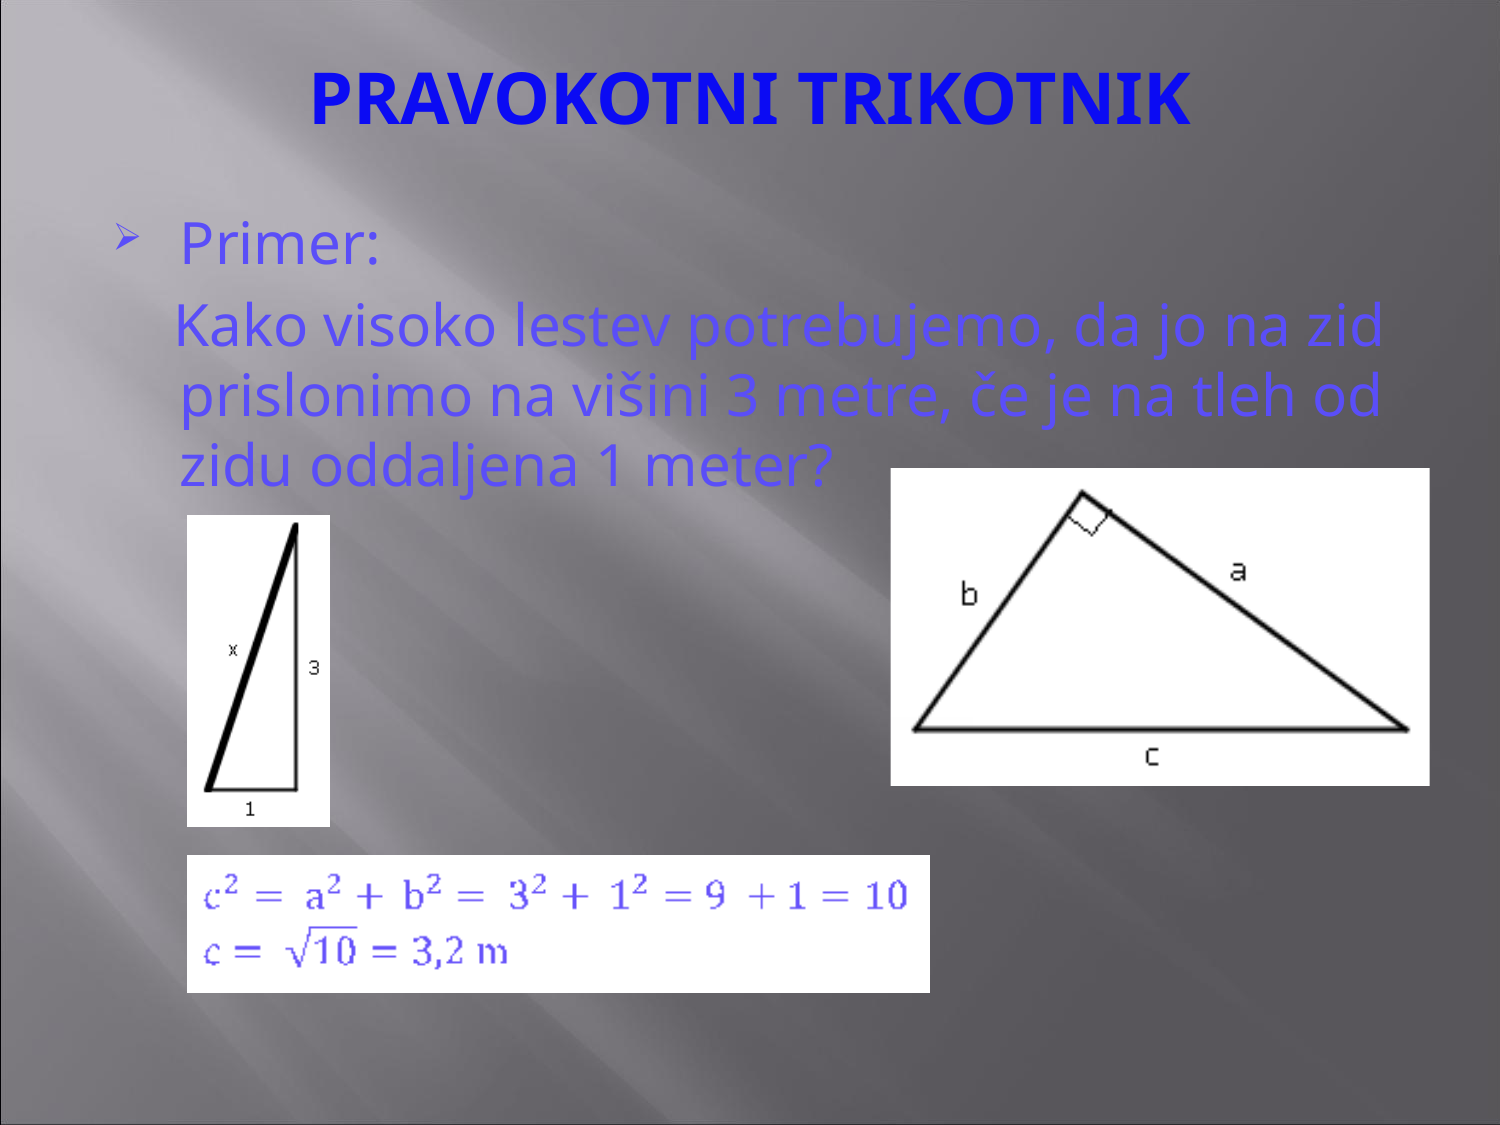

# PRAVOKOTNI TRIKOTNIK
Primer:
 Kako visoko lestev potrebujemo, da jo na zid prislonimo na višini 3 metre, če je na tleh od zidu oddaljena 1 meter?